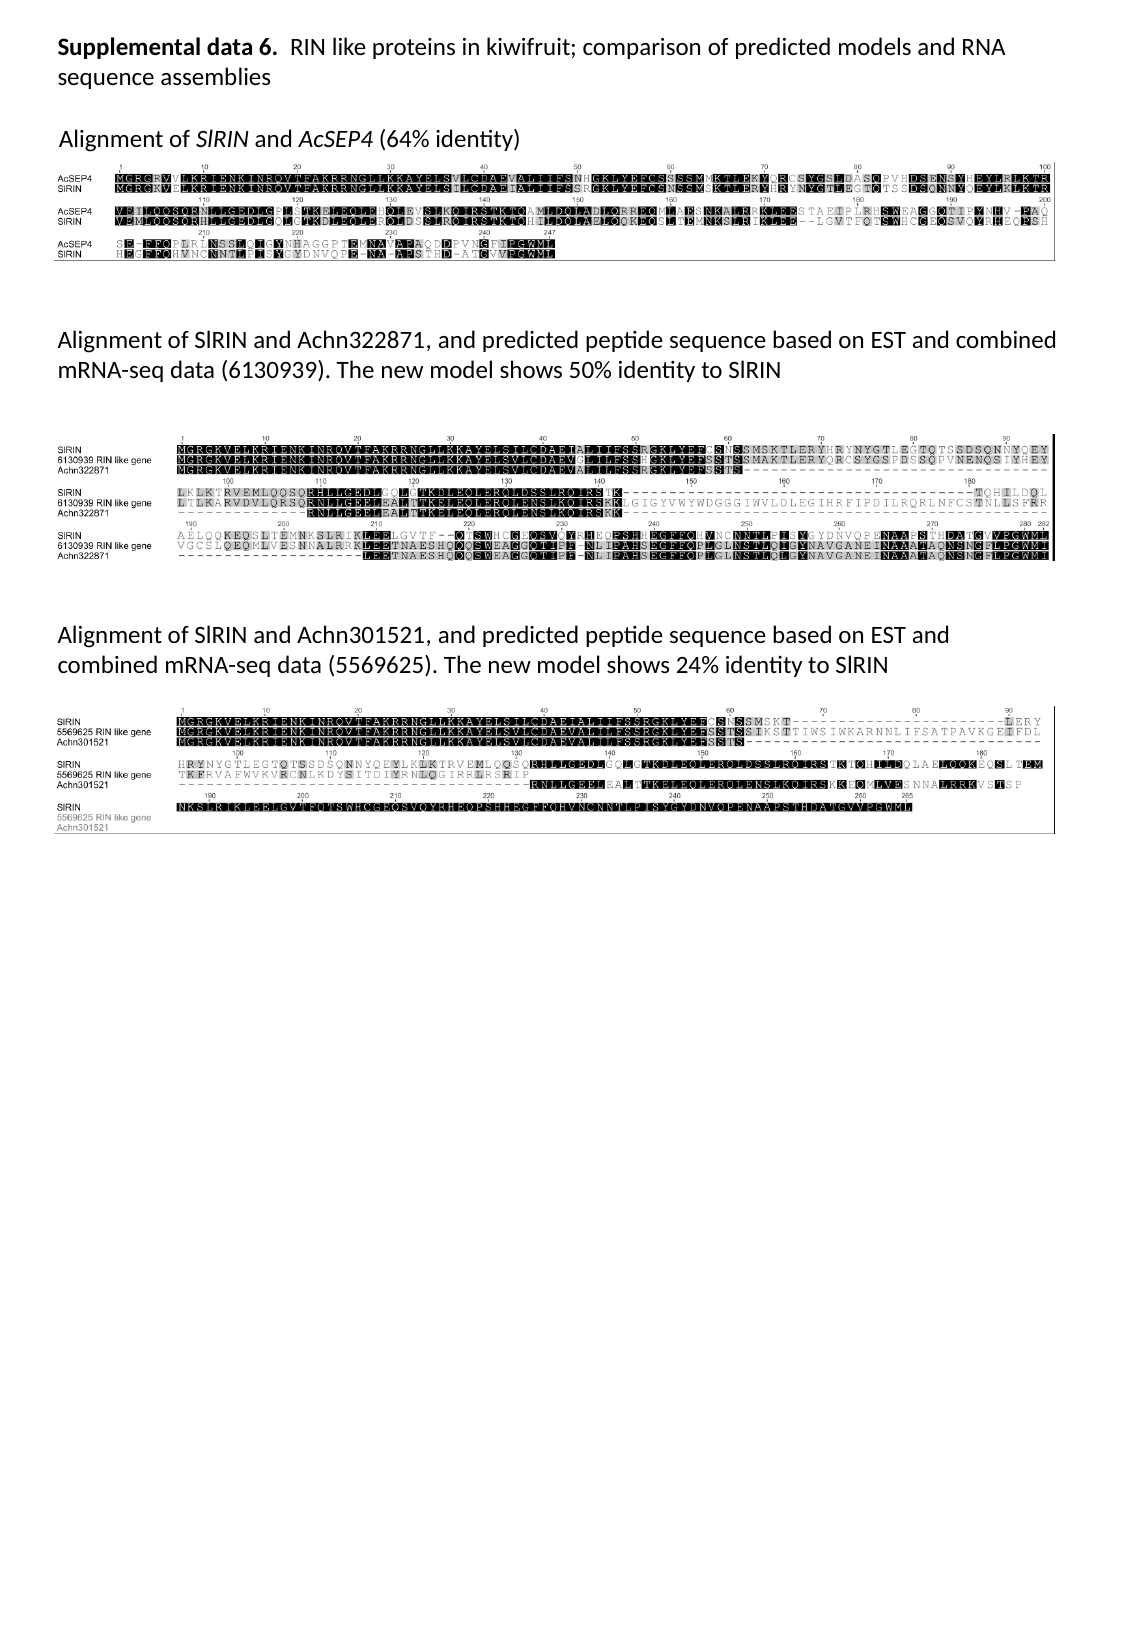

Supplemental data 6. RIN like proteins in kiwifruit; comparison of predicted models and RNA sequence assemblies
Alignment of SlRIN and AcSEP4 (64% identity)
Alignment of SlRIN and Achn322871, and predicted peptide sequence based on EST and combined mRNA-seq data (6130939). The new model shows 50% identity to SlRIN
Alignment of SlRIN and Achn301521, and predicted peptide sequence based on EST and combined mRNA-seq data (5569625). The new model shows 24% identity to SlRIN